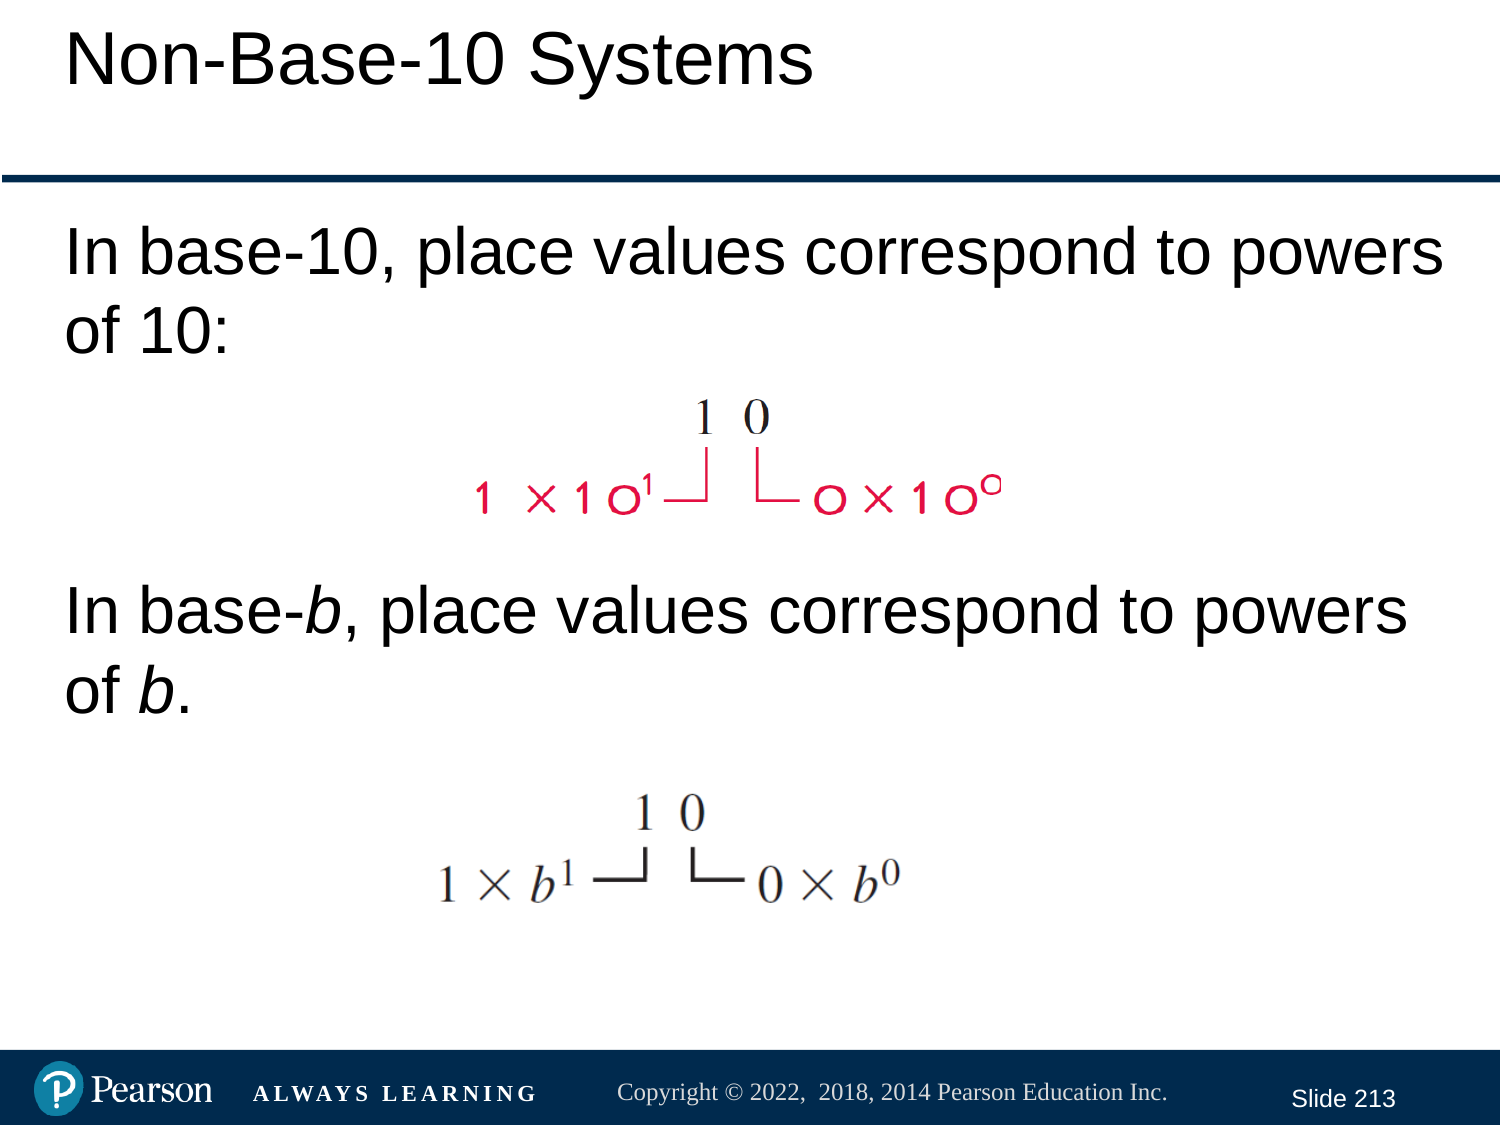

# Non-Base-10 Systems
In base-10, place values correspond to powers of 10:
In base-b, place values correspond to powers of b.